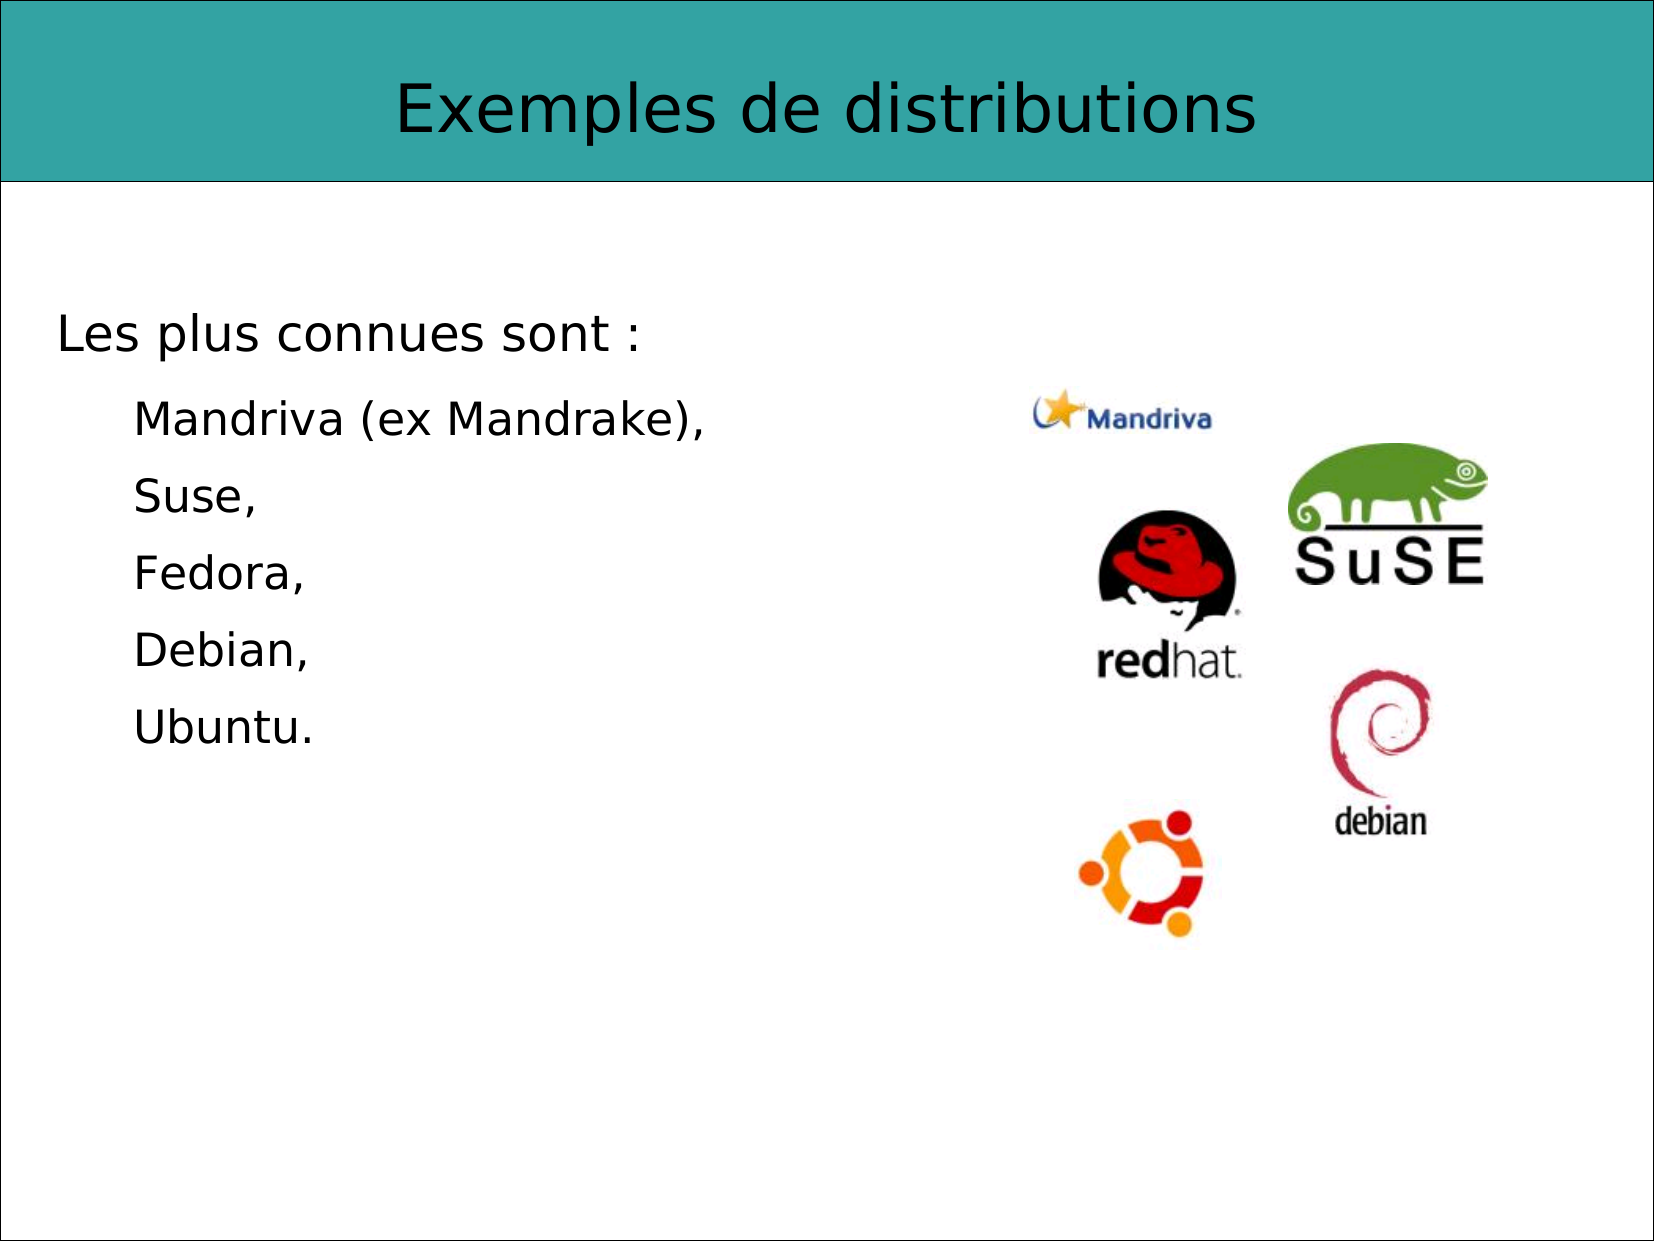

# Exemples de distributions
Les plus connues sont :
Mandriva (ex Mandrake),
Suse,
Fedora,
Debian,
Ubuntu.